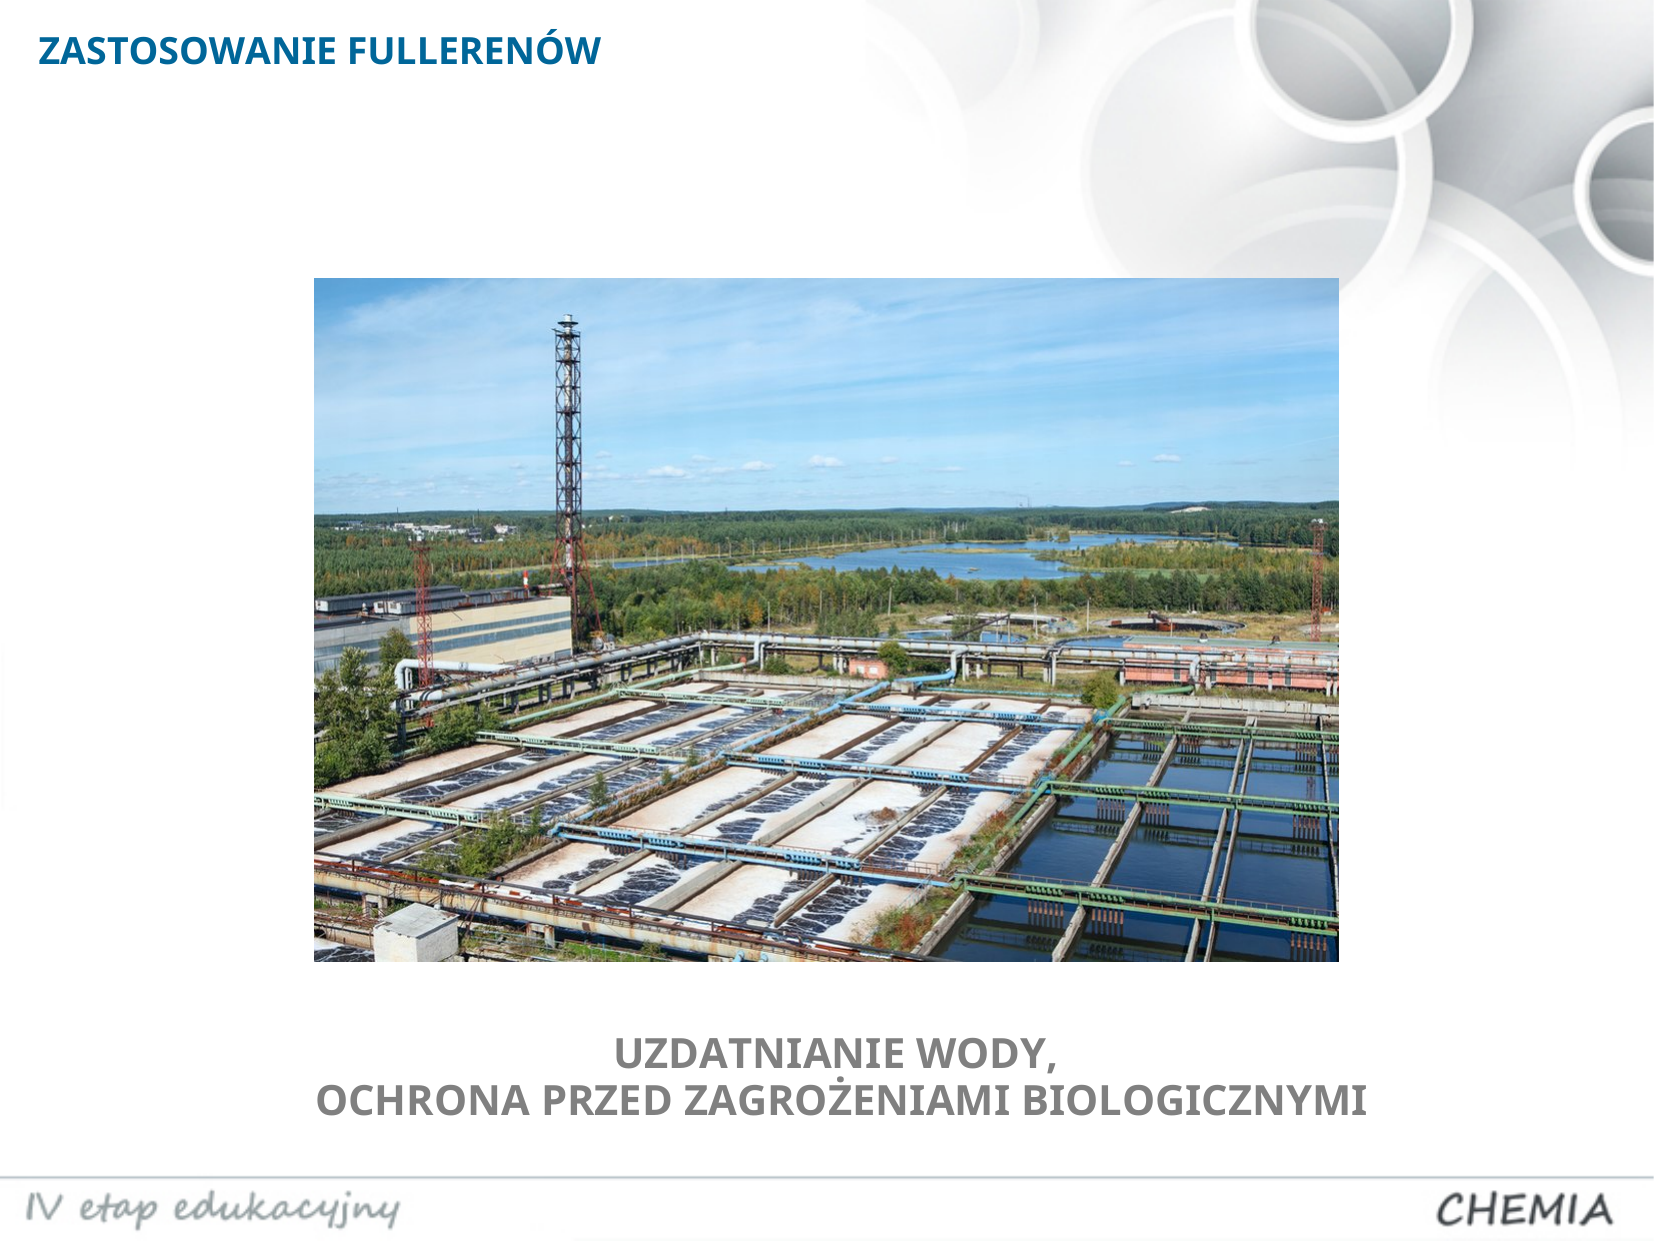

ZASTOSOWANIE FULLERENÓW
UZDATNIANIE WODY,
OCHRONA PRZED ZAGROŻENIAMI BIOLOGICZNYMI